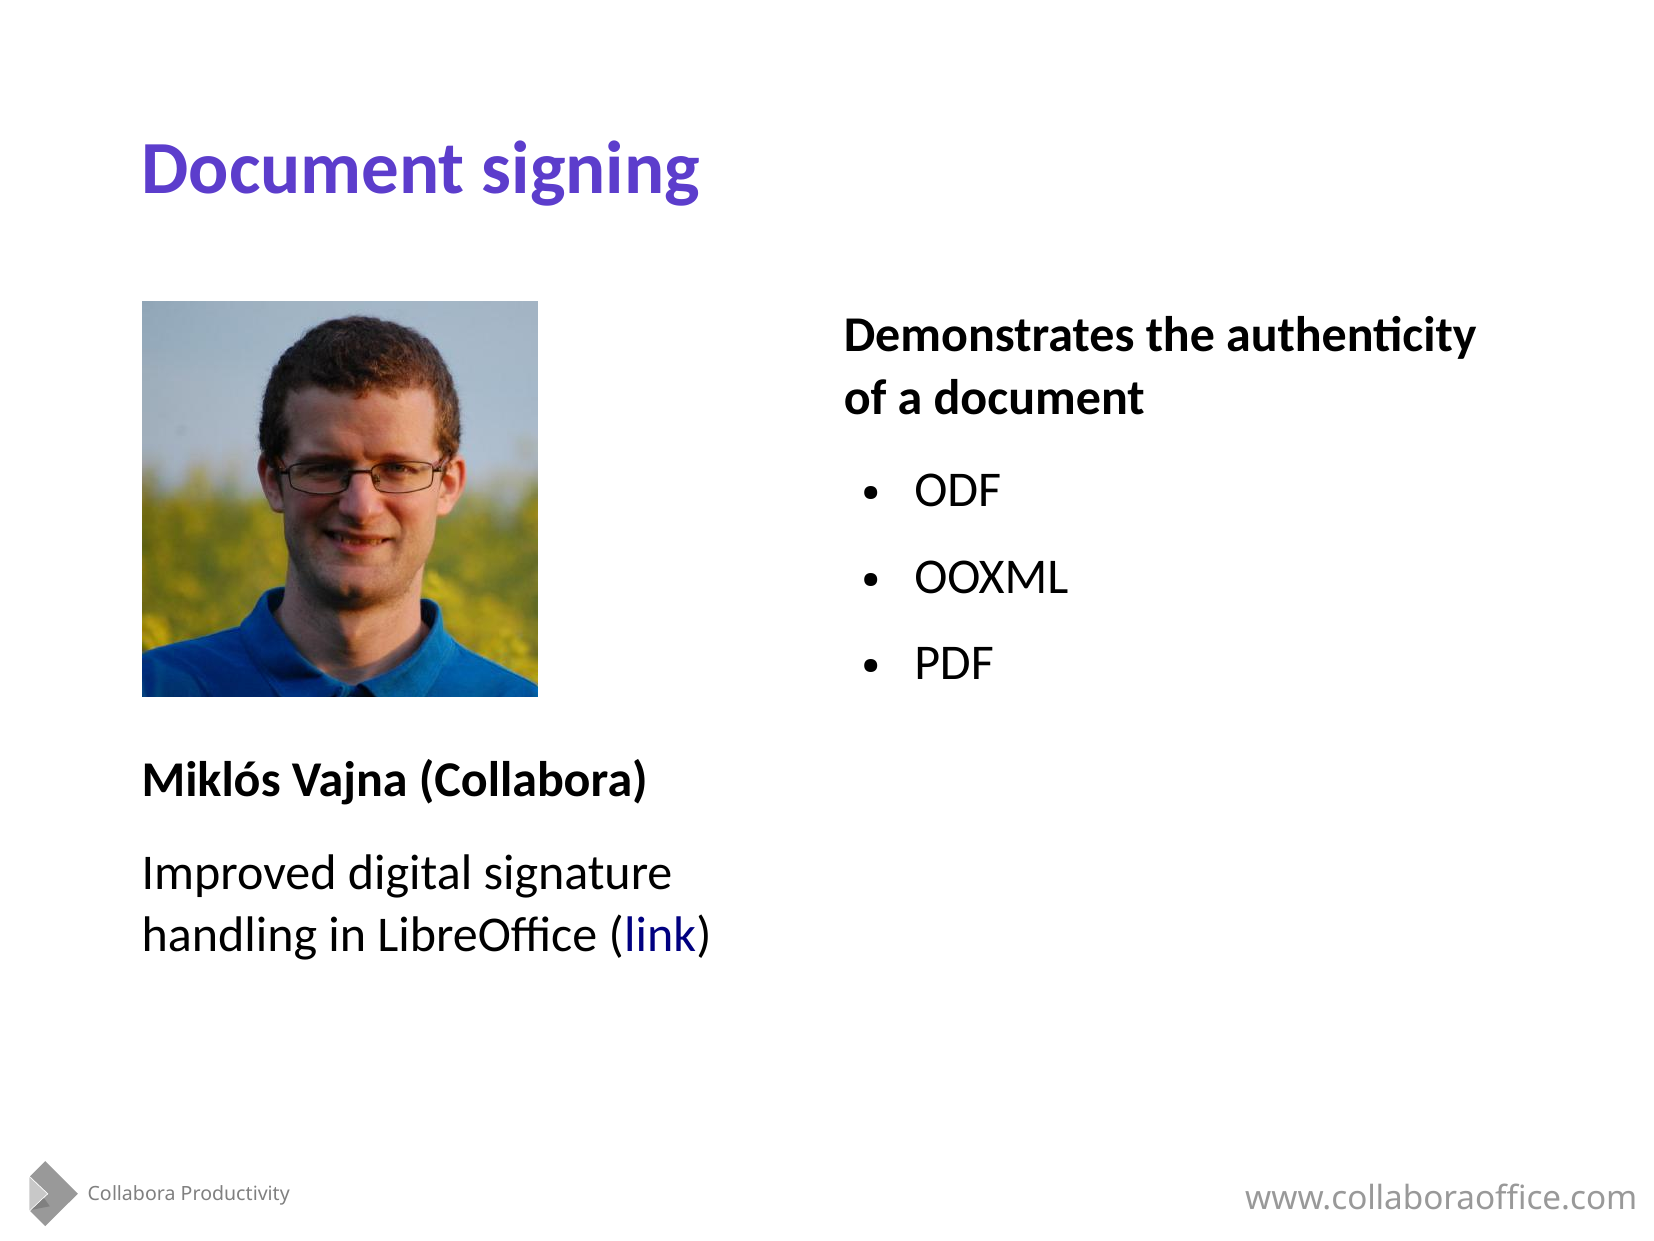

# Document signing
Miklós Vajna (Collabora)
Improved digital signature handling in LibreOffice (link)
Demonstrates the authenticity of a document
ODF
OOXML
PDF